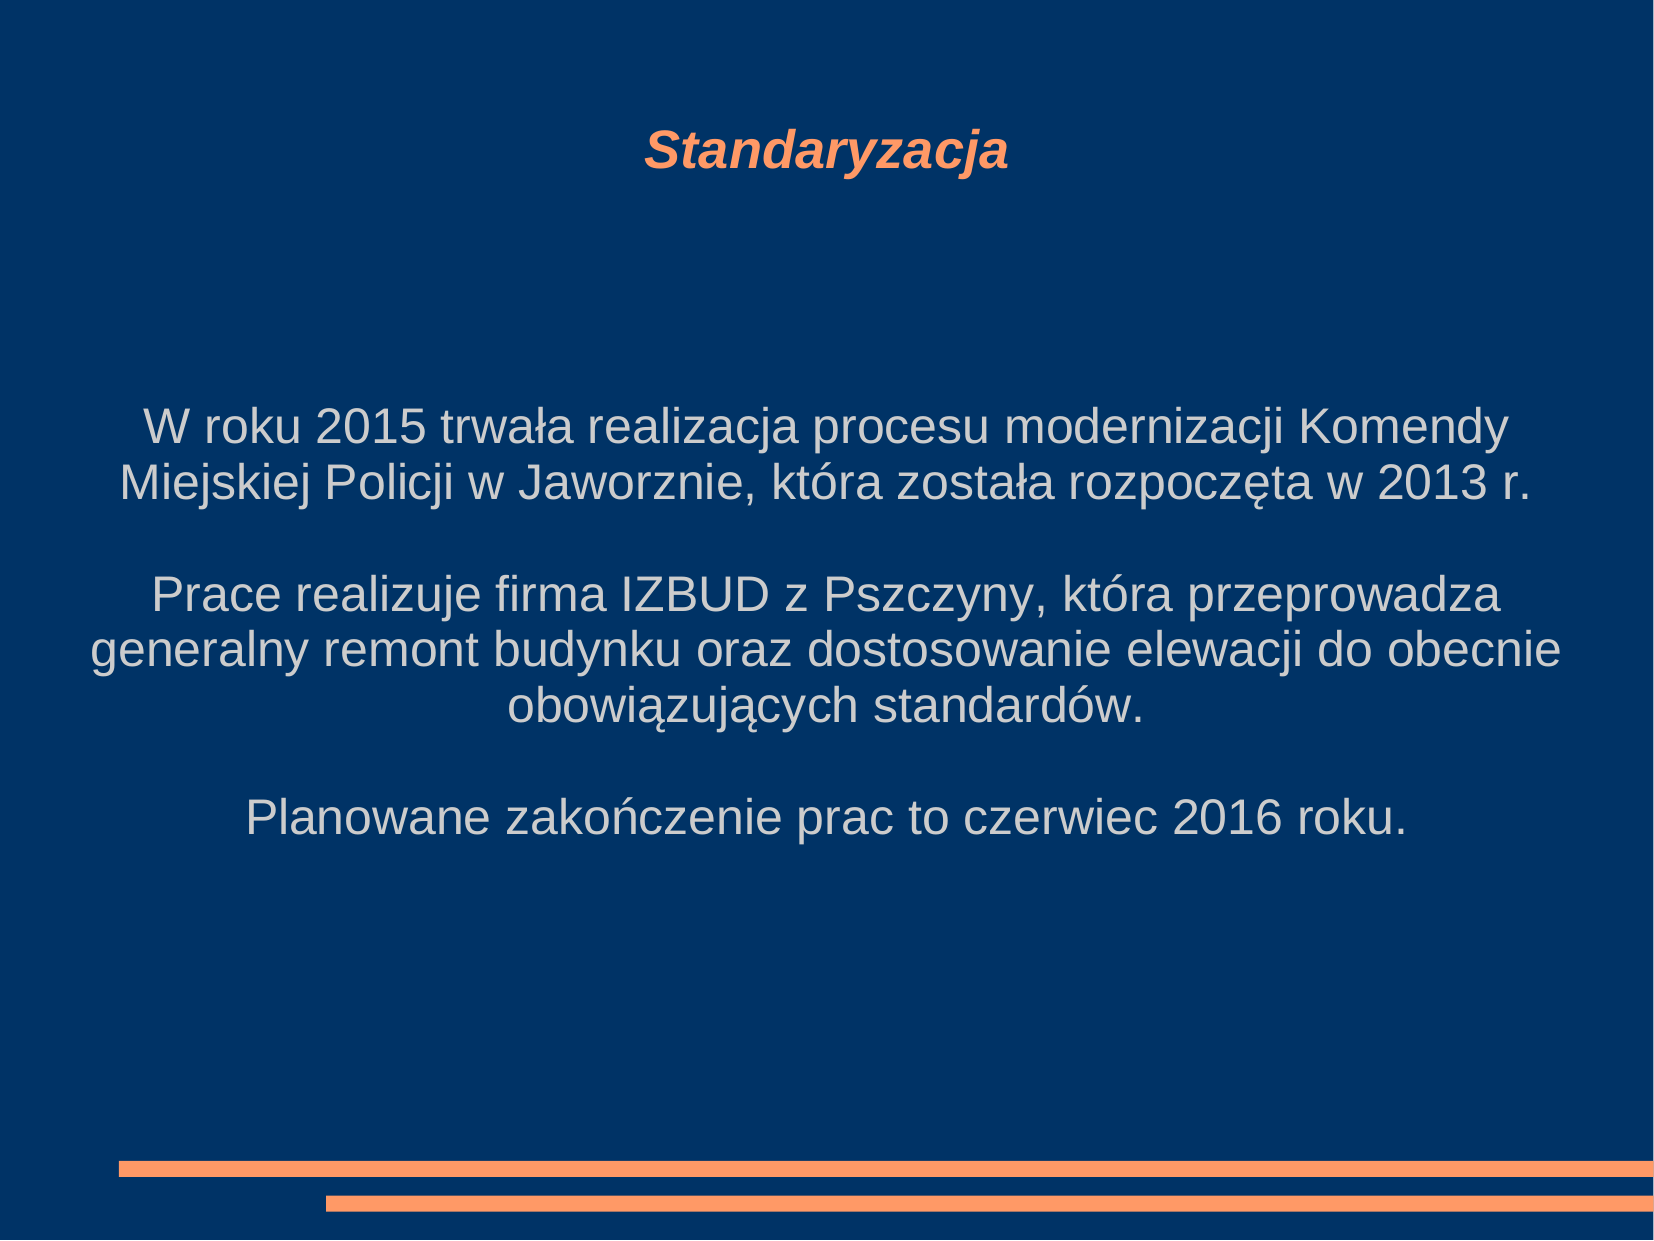

# Standaryzacja
W roku 2015 trwała realizacja procesu modernizacji Komendy Miejskiej Policji w Jaworznie, która została rozpoczęta w 2013 r.
Prace realizuje firma IZBUD z Pszczyny, która przeprowadza generalny remont budynku oraz dostosowanie elewacji do obecnie obowiązujących standardów.
Planowane zakończenie prac to czerwiec 2016 roku.